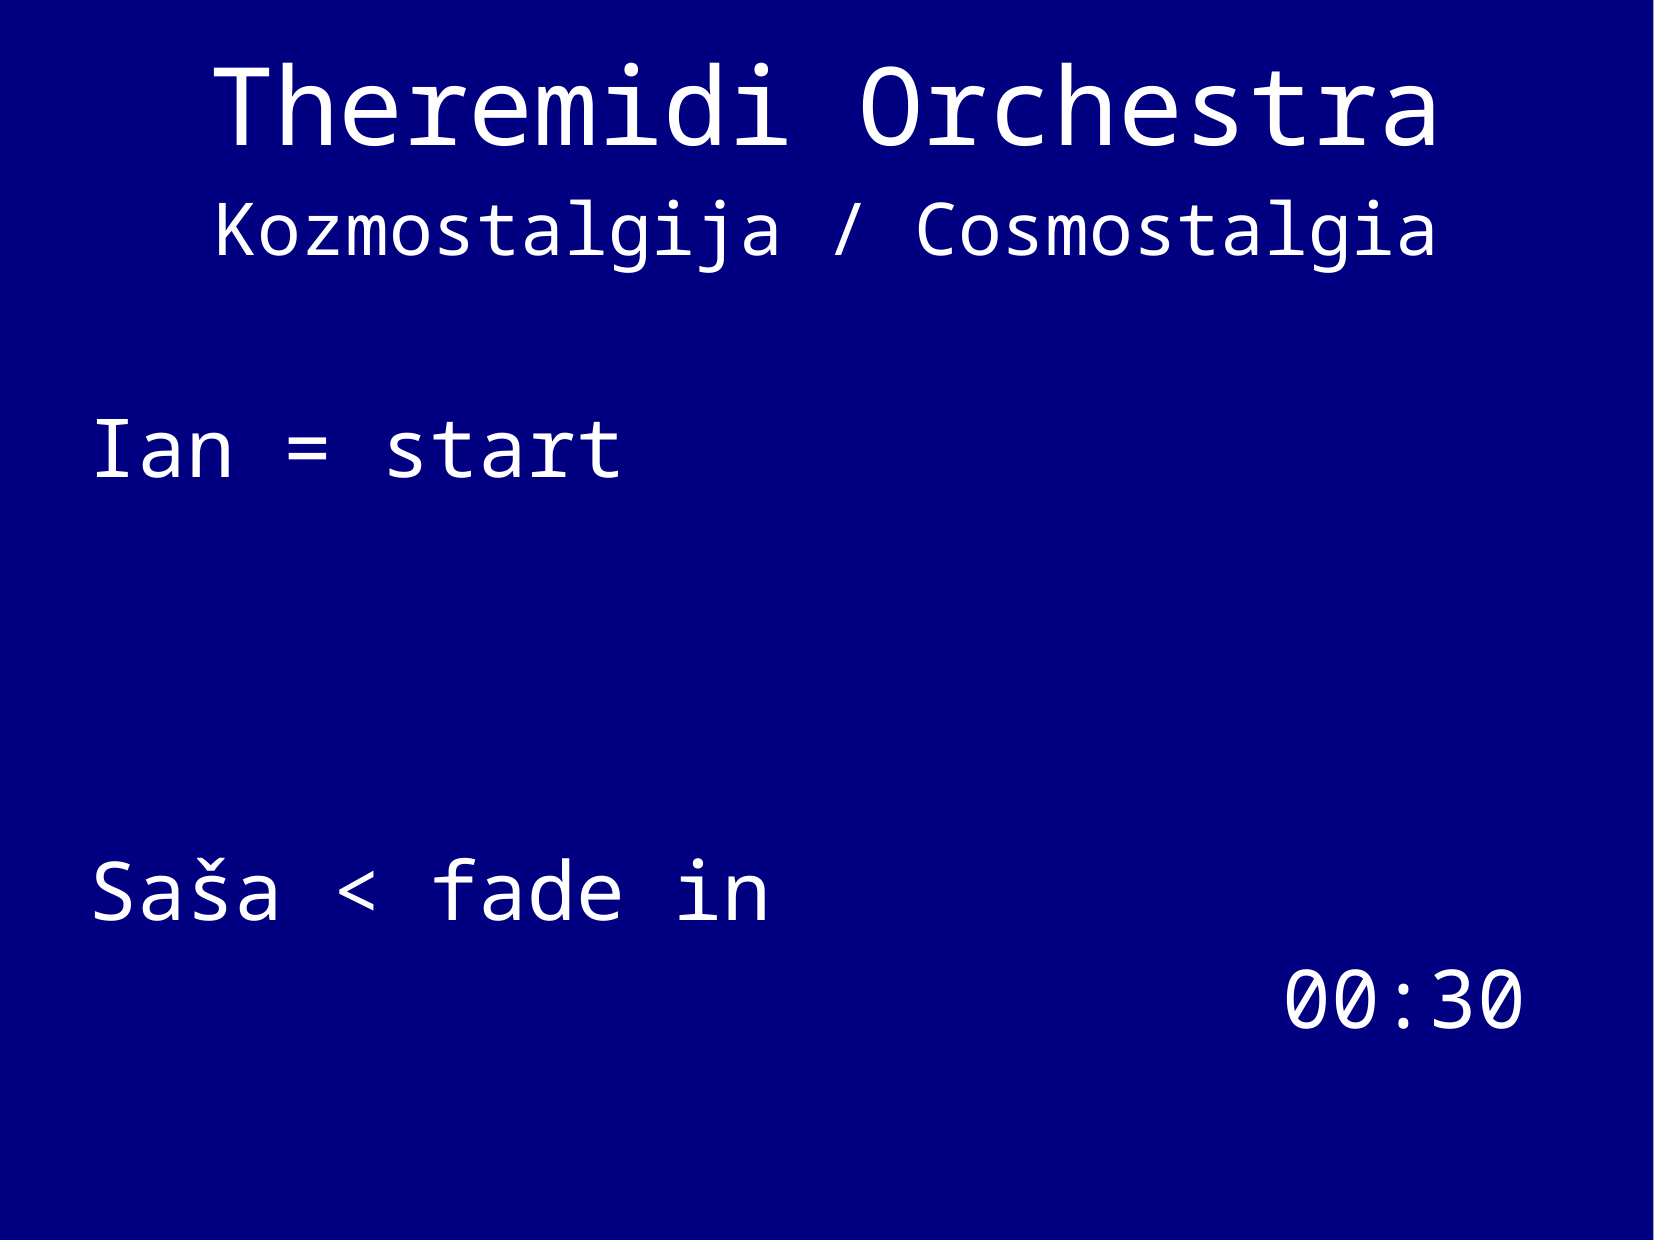

# Theremidi Orchestra Kozmostalgija / Cosmostalgia
Ian = start
Saša < fade in
00:30